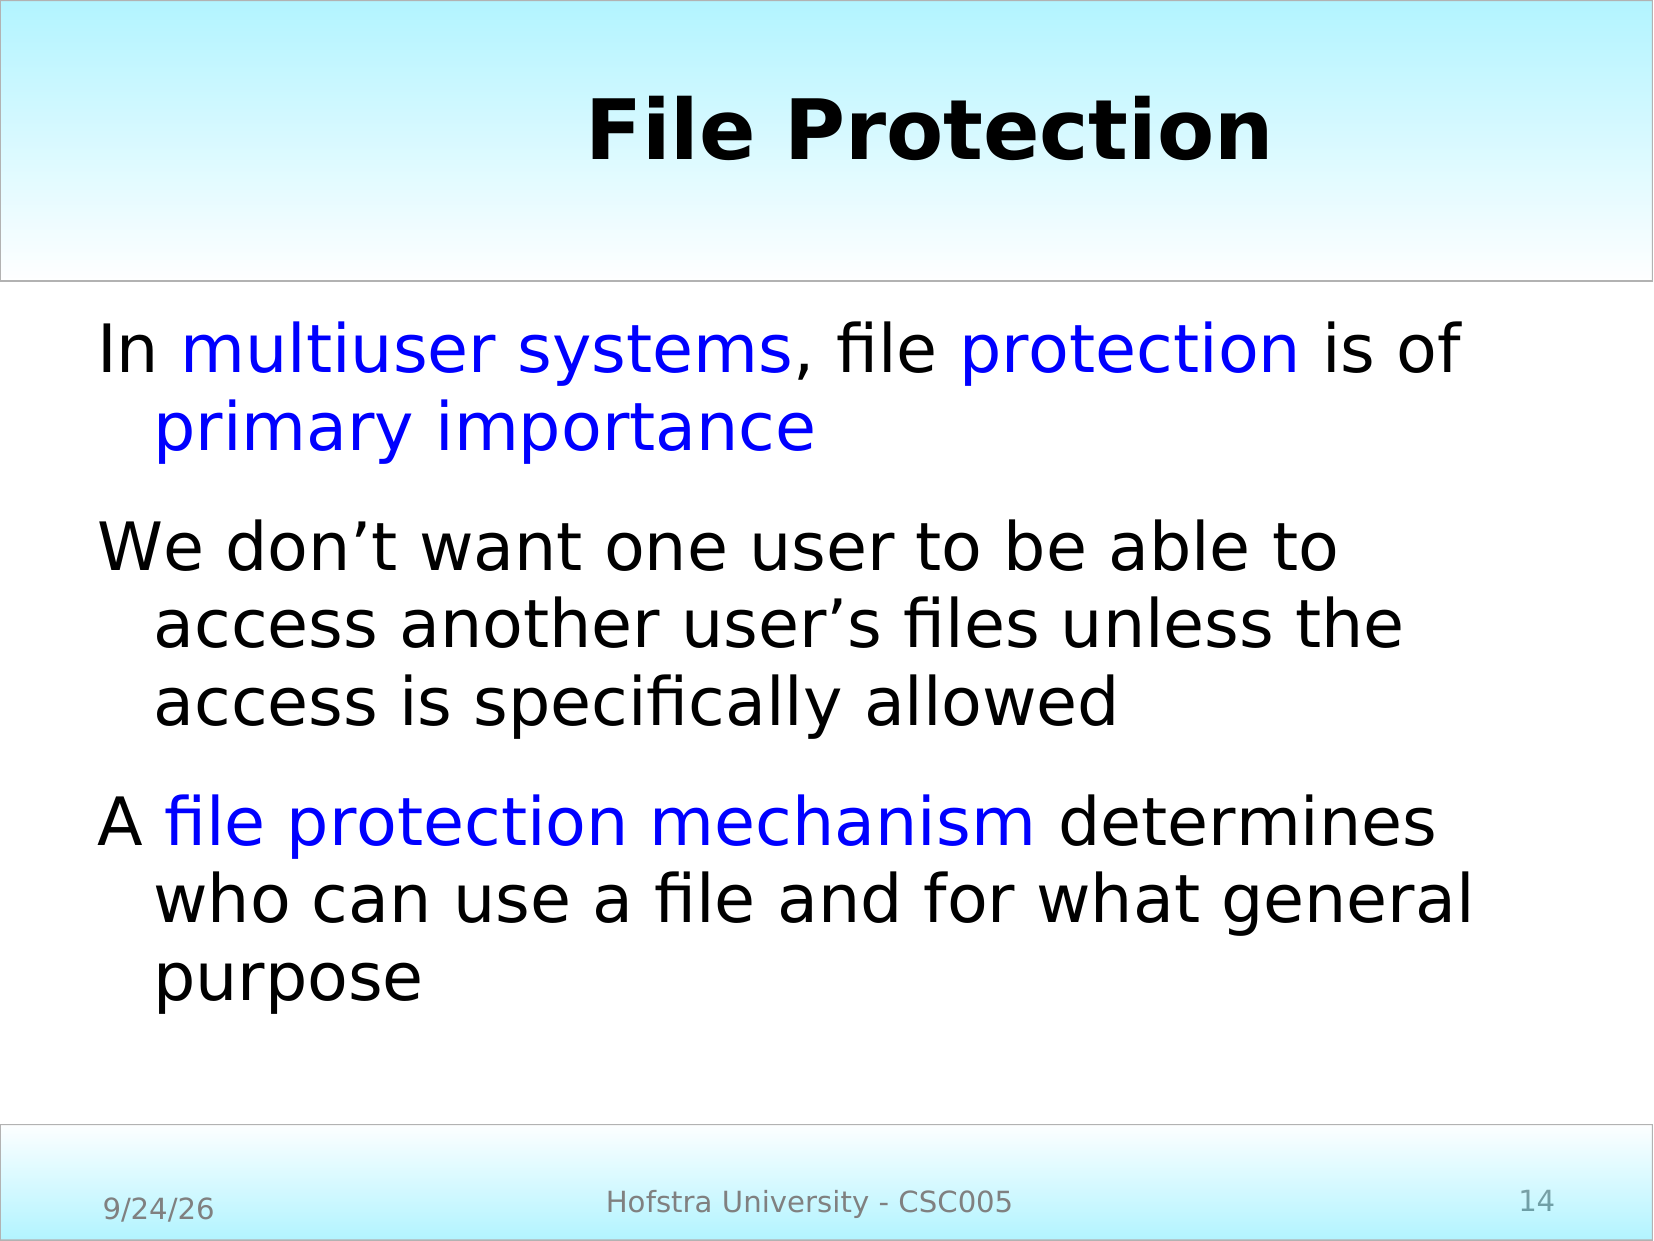

# File Protection
In multiuser systems, file protection is of primary importance
We don’t want one user to be able to access another user’s files unless the access is specifically allowed
A file protection mechanism determines who can use a file and for what general purpose
14
Hofstra University - CSC005